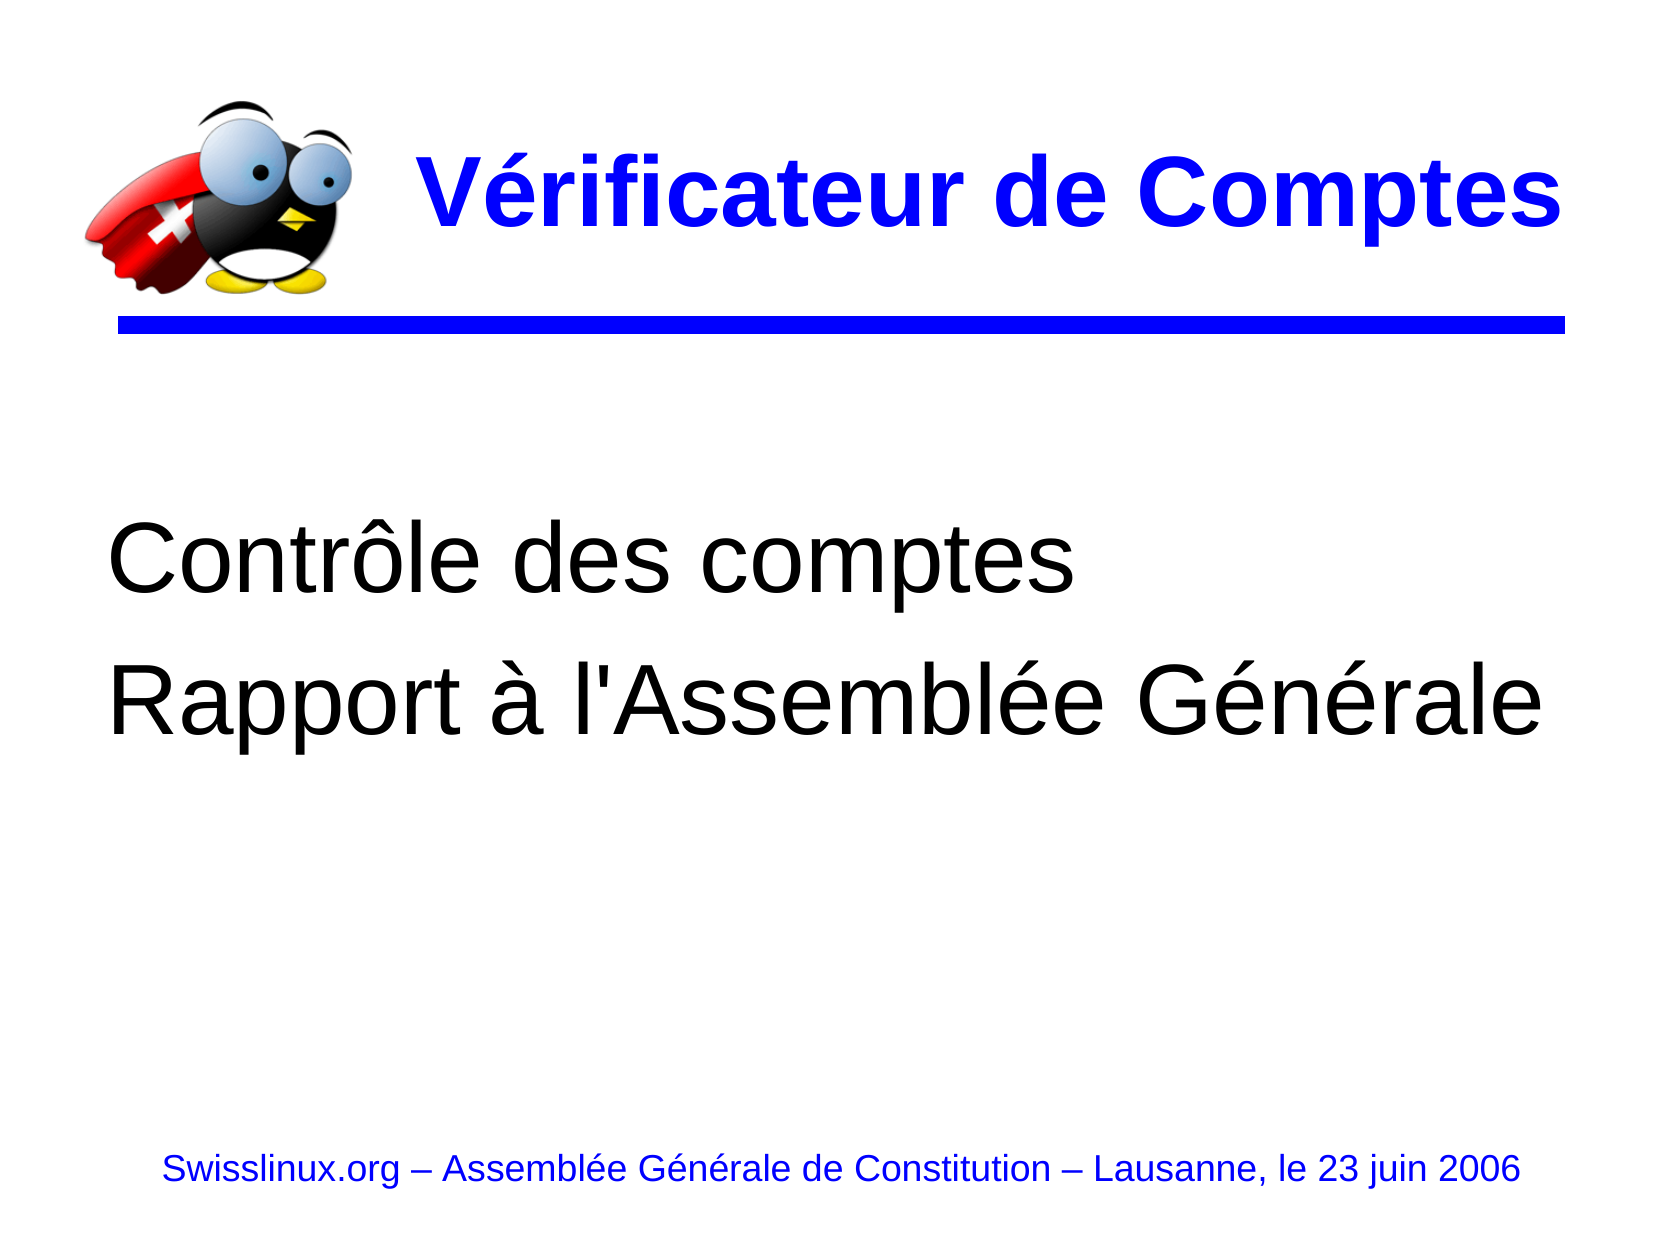

# Vérificateur de Comptes
Contrôle des comptes
Rapport à l'Assemblée Générale
Swisslinux.org – Assemblée Générale de Constitution – Lausanne, le 23 juin 2006